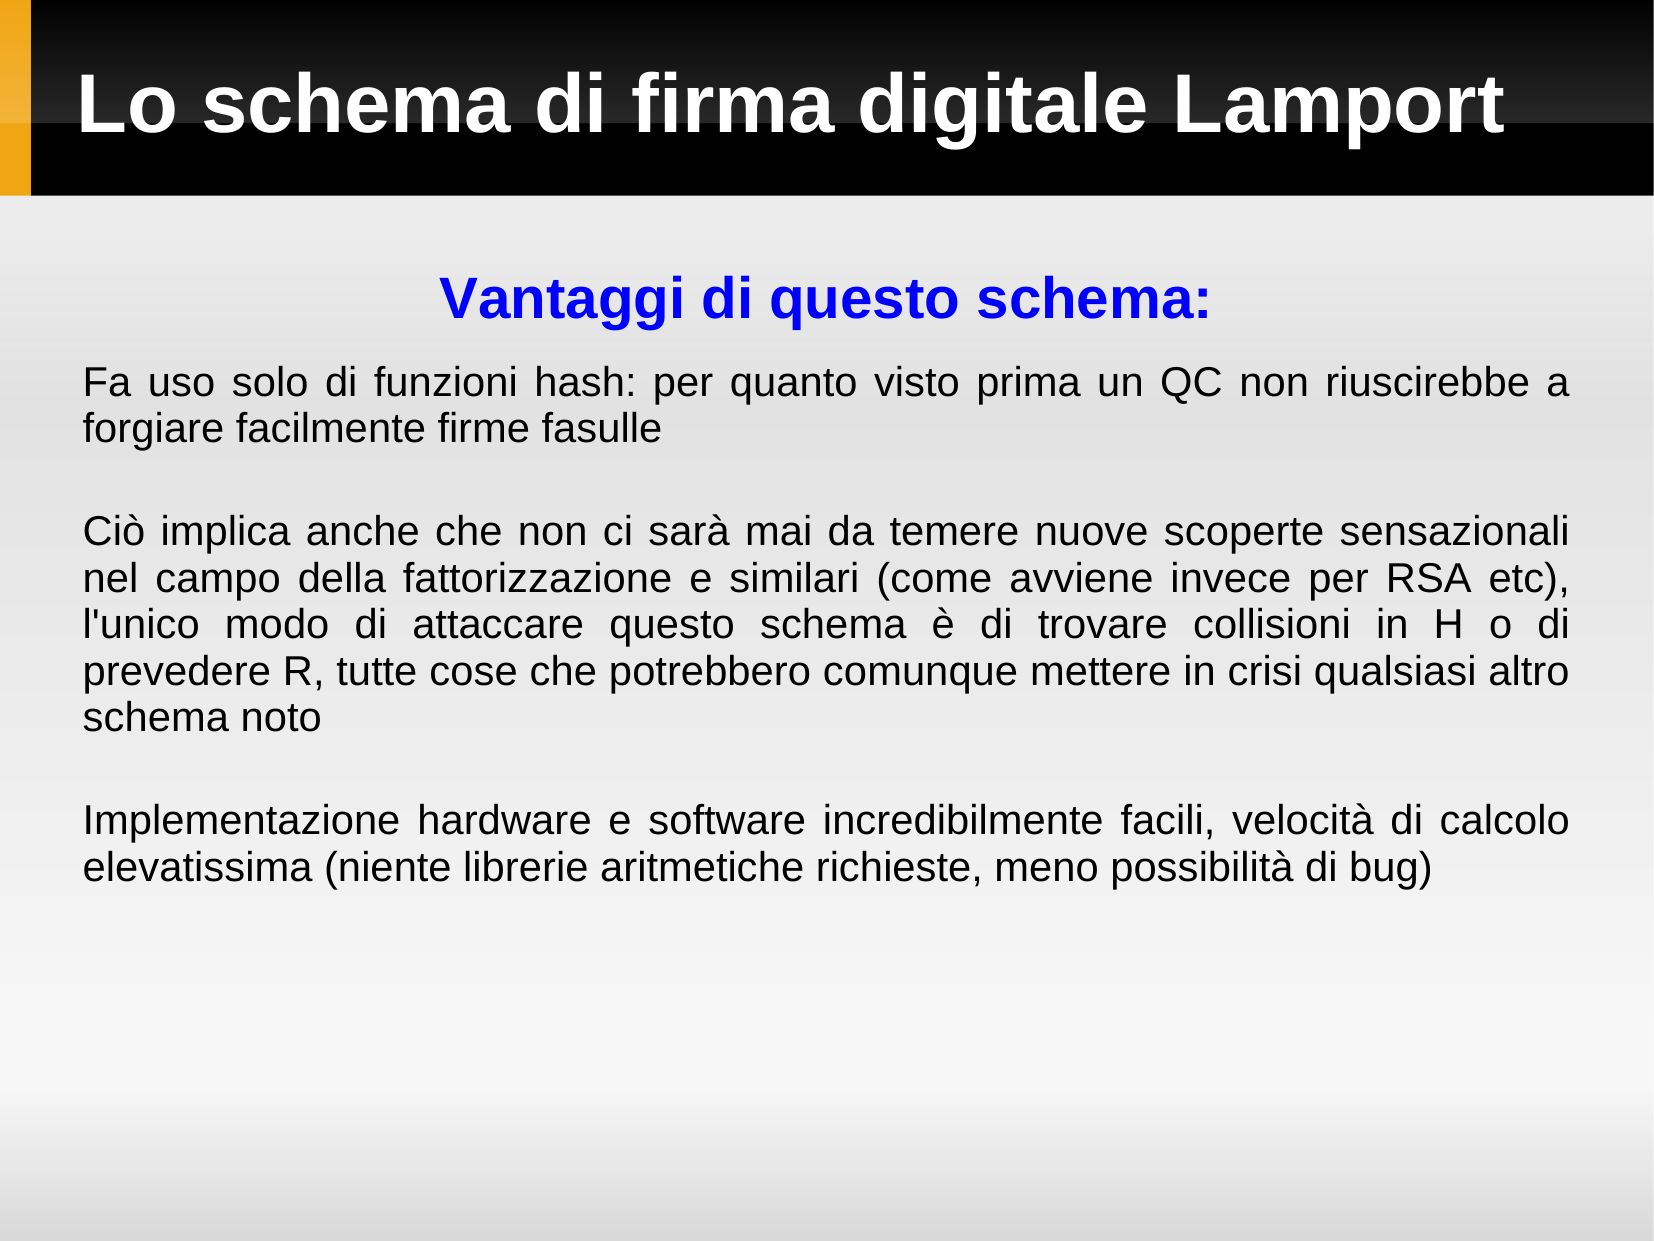

# Lo schema di firma digitale Lamport
Vantaggi di questo schema:
Fa uso solo di funzioni hash: per quanto visto prima un QC non riuscirebbe a forgiare facilmente firme fasulle
Ciò implica anche che non ci sarà mai da temere nuove scoperte sensazionali nel campo della fattorizzazione e similari (come avviene invece per RSA etc), l'unico modo di attaccare questo schema è di trovare collisioni in H o di prevedere R, tutte cose che potrebbero comunque mettere in crisi qualsiasi altro schema noto
Implementazione hardware e software incredibilmente facili, velocità di calcolo elevatissima (niente librerie aritmetiche richieste, meno possibilità di bug)